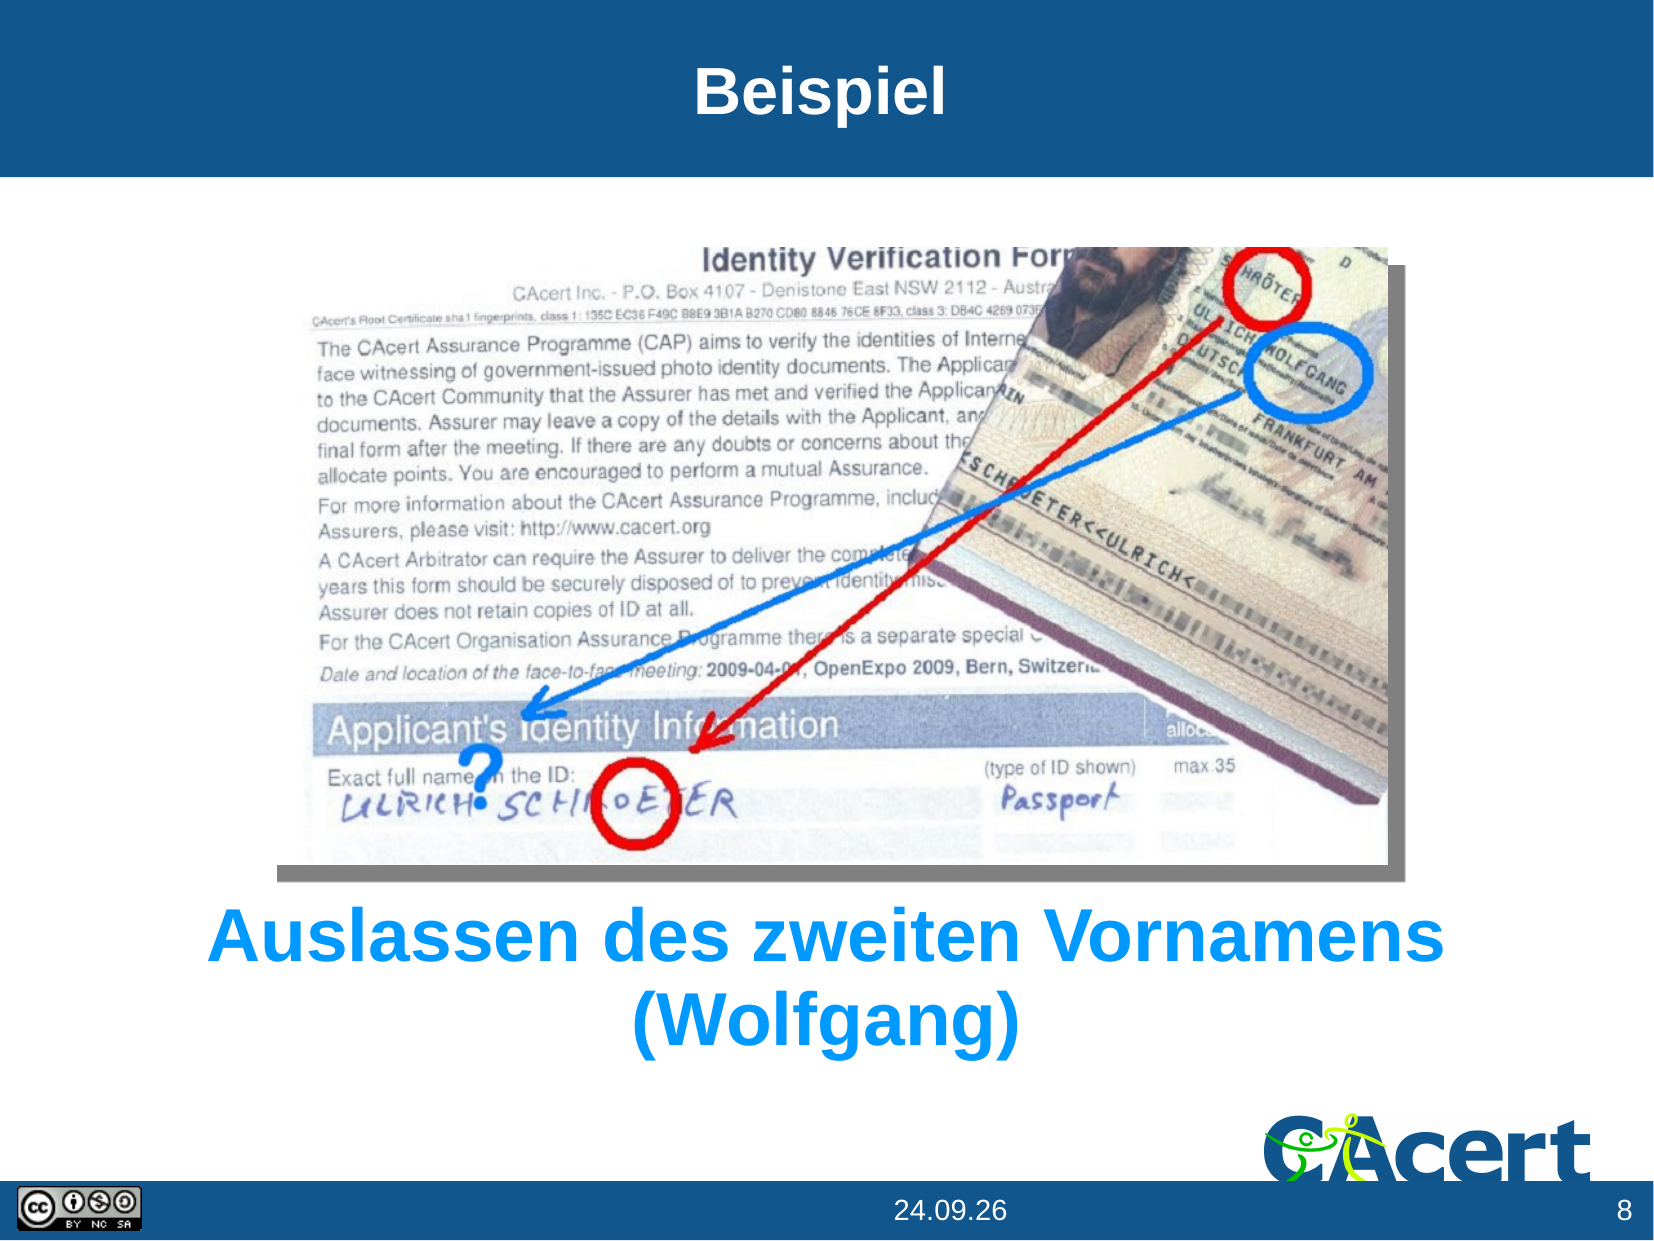

# Beispiel
Auslassen des zweiten Vornamens (Wolfgang)